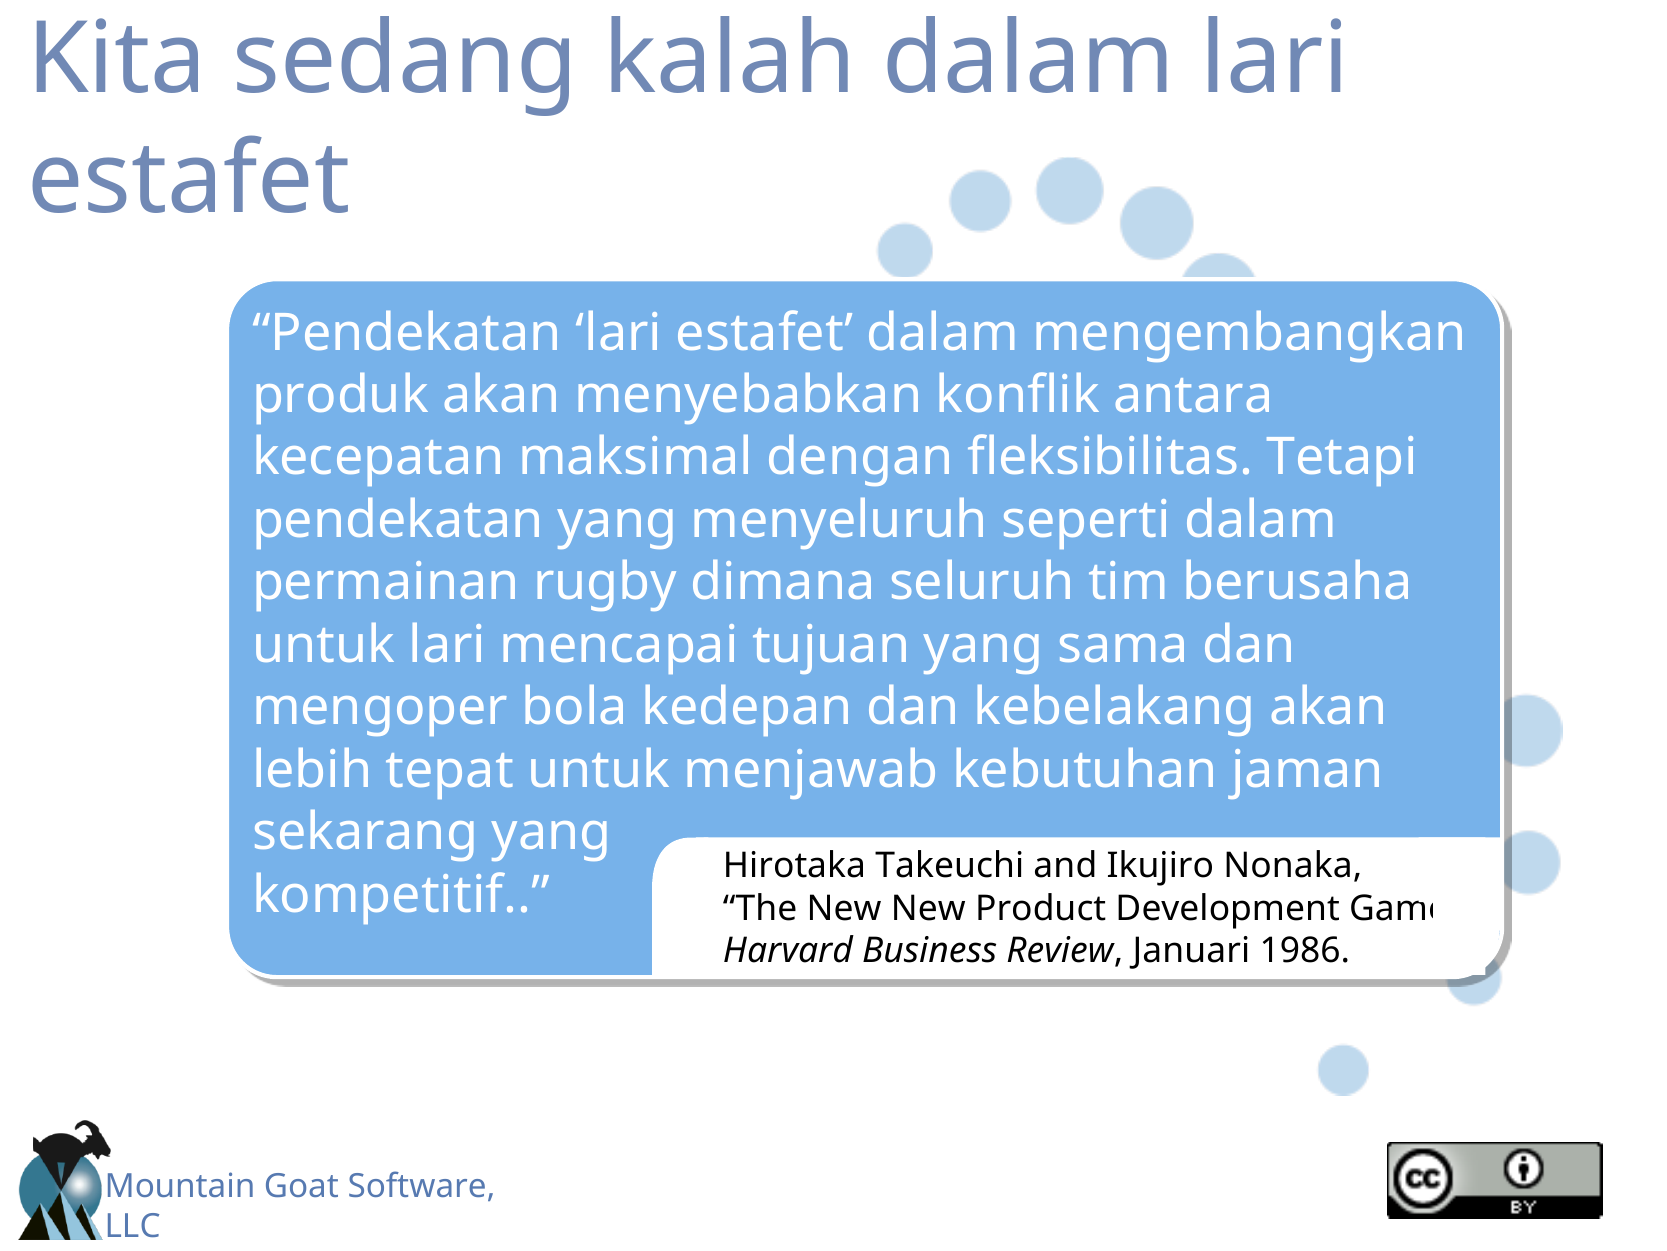

# Kita sedang kalah dalam lari estafet
“Pendekatan ‘lari estafet’ dalam mengembangkan produk akan menyebabkan konflik antara kecepatan maksimal dengan fleksibilitas. Tetapi pendekatan yang menyeluruh seperti dalam permainan rugby dimana seluruh tim berusaha untuk lari mencapai tujuan yang sama dan mengoper bola kedepan dan kebelakang akan lebih tepat untuk menjawab kebutuhan jaman sekarang yang
kompetitif..”
Hirotaka Takeuchi and Ikujiro Nonaka,
“The New New Product Development Game”, Harvard Business Review, Januari 1986.